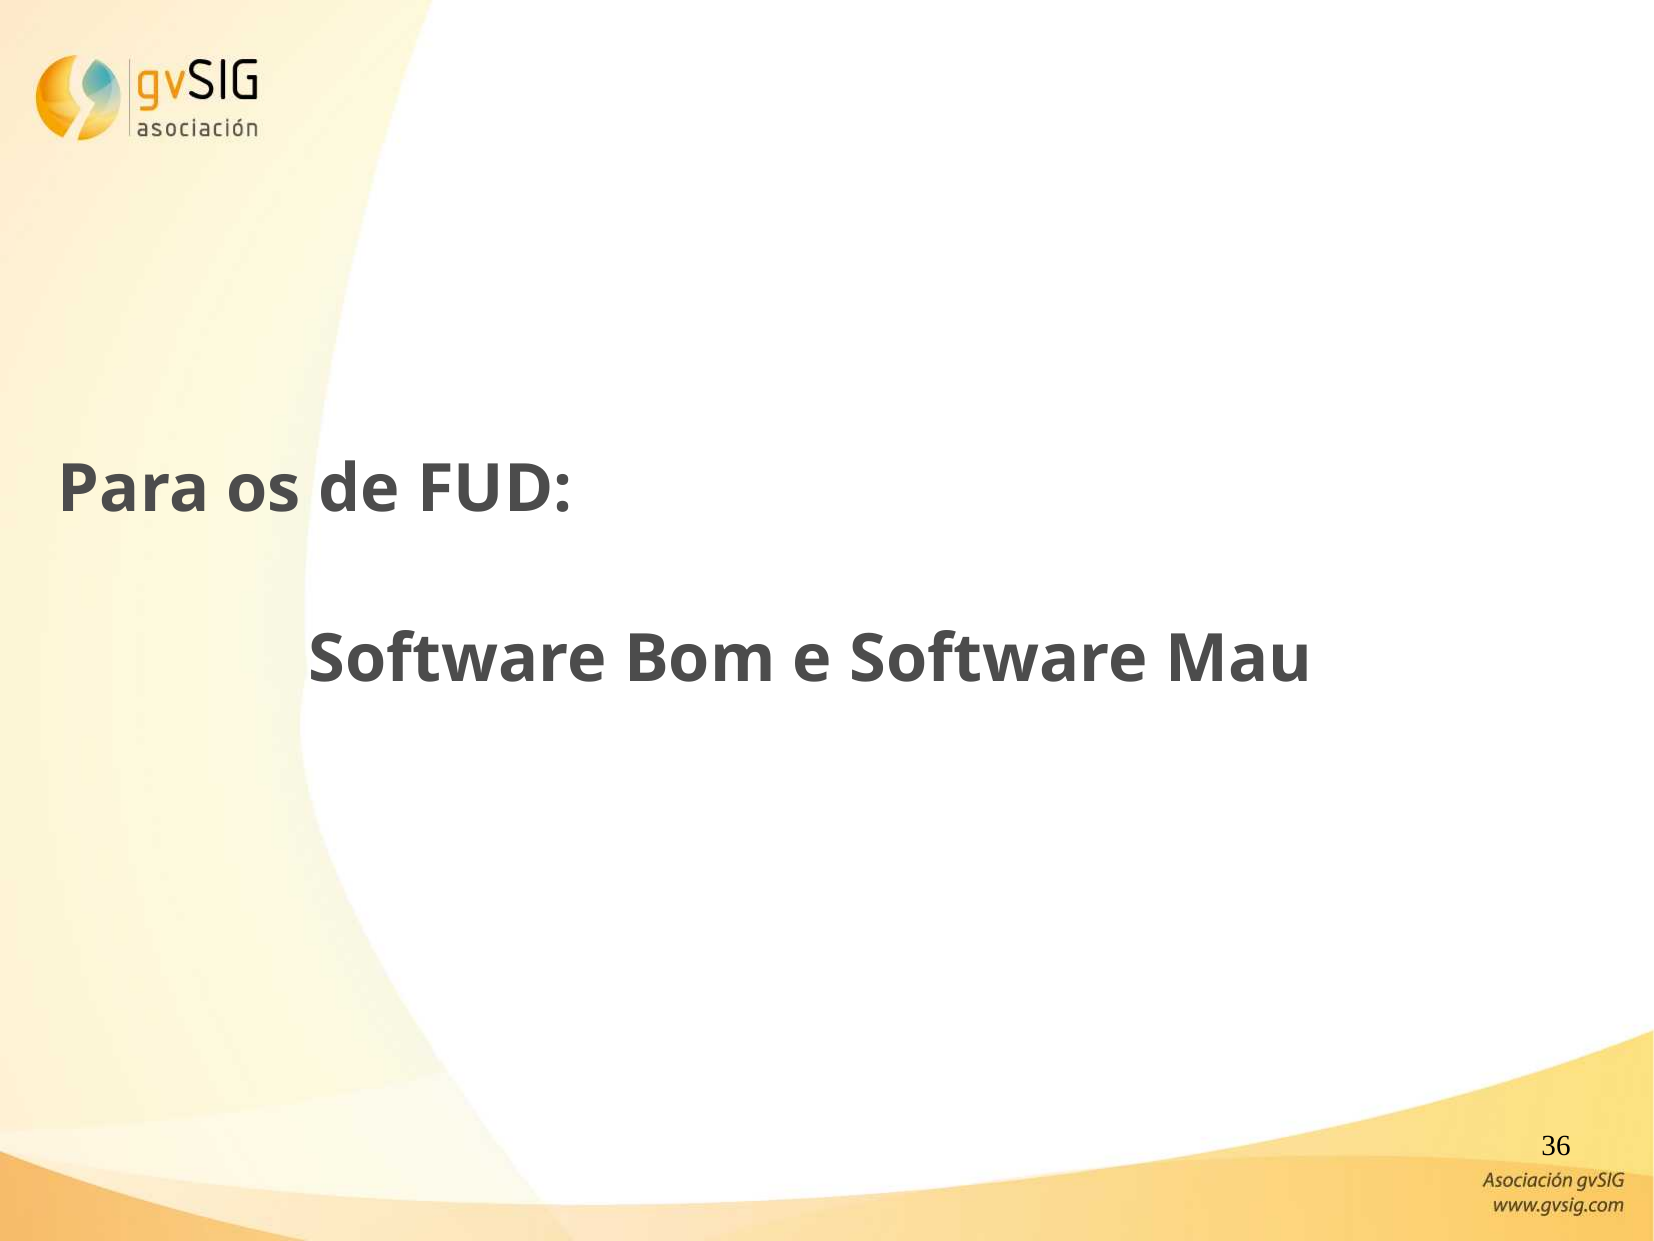

Para os de FUD:
Software Bom e Software Mau
36